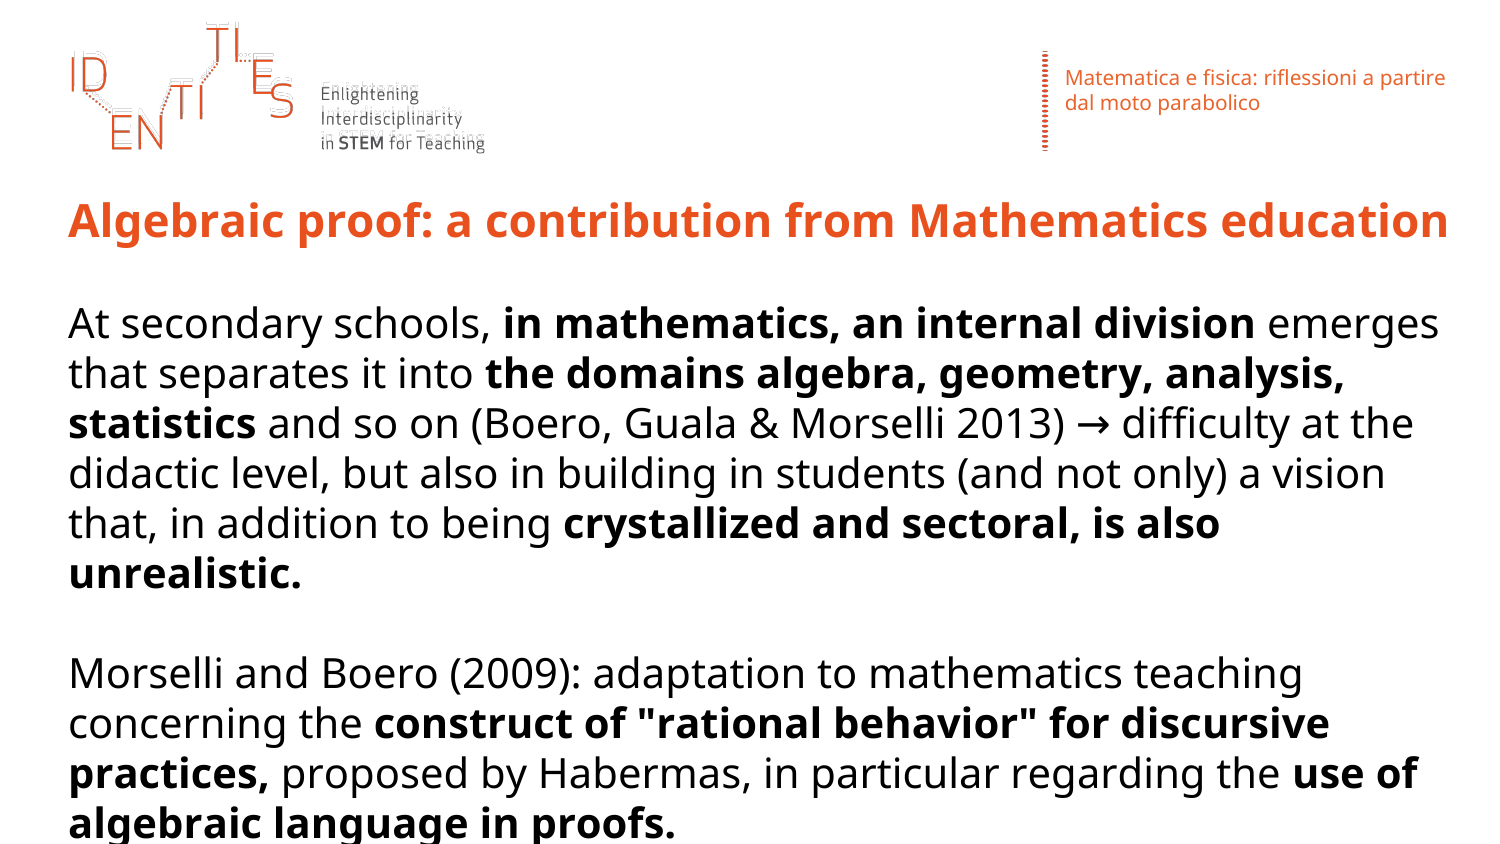

Matematica e fisica: riflessioni a partire dal moto parabolico
Algebraic proof: a contribution from Mathematics education
At secondary schools, in mathematics, an internal division emerges that separates it into the domains algebra, geometry, analysis, statistics and so on (Boero, Guala & Morselli 2013) → difficulty at the didactic level, but also in building in students (and not only) a vision that, in addition to being crystallized and sectoral, is also unrealistic.
Morselli and Boero (2009): adaptation to mathematics teaching concerning the construct of "rational behavior" for discursive practices, proposed by Habermas, in particular regarding the use of algebraic language in proofs.